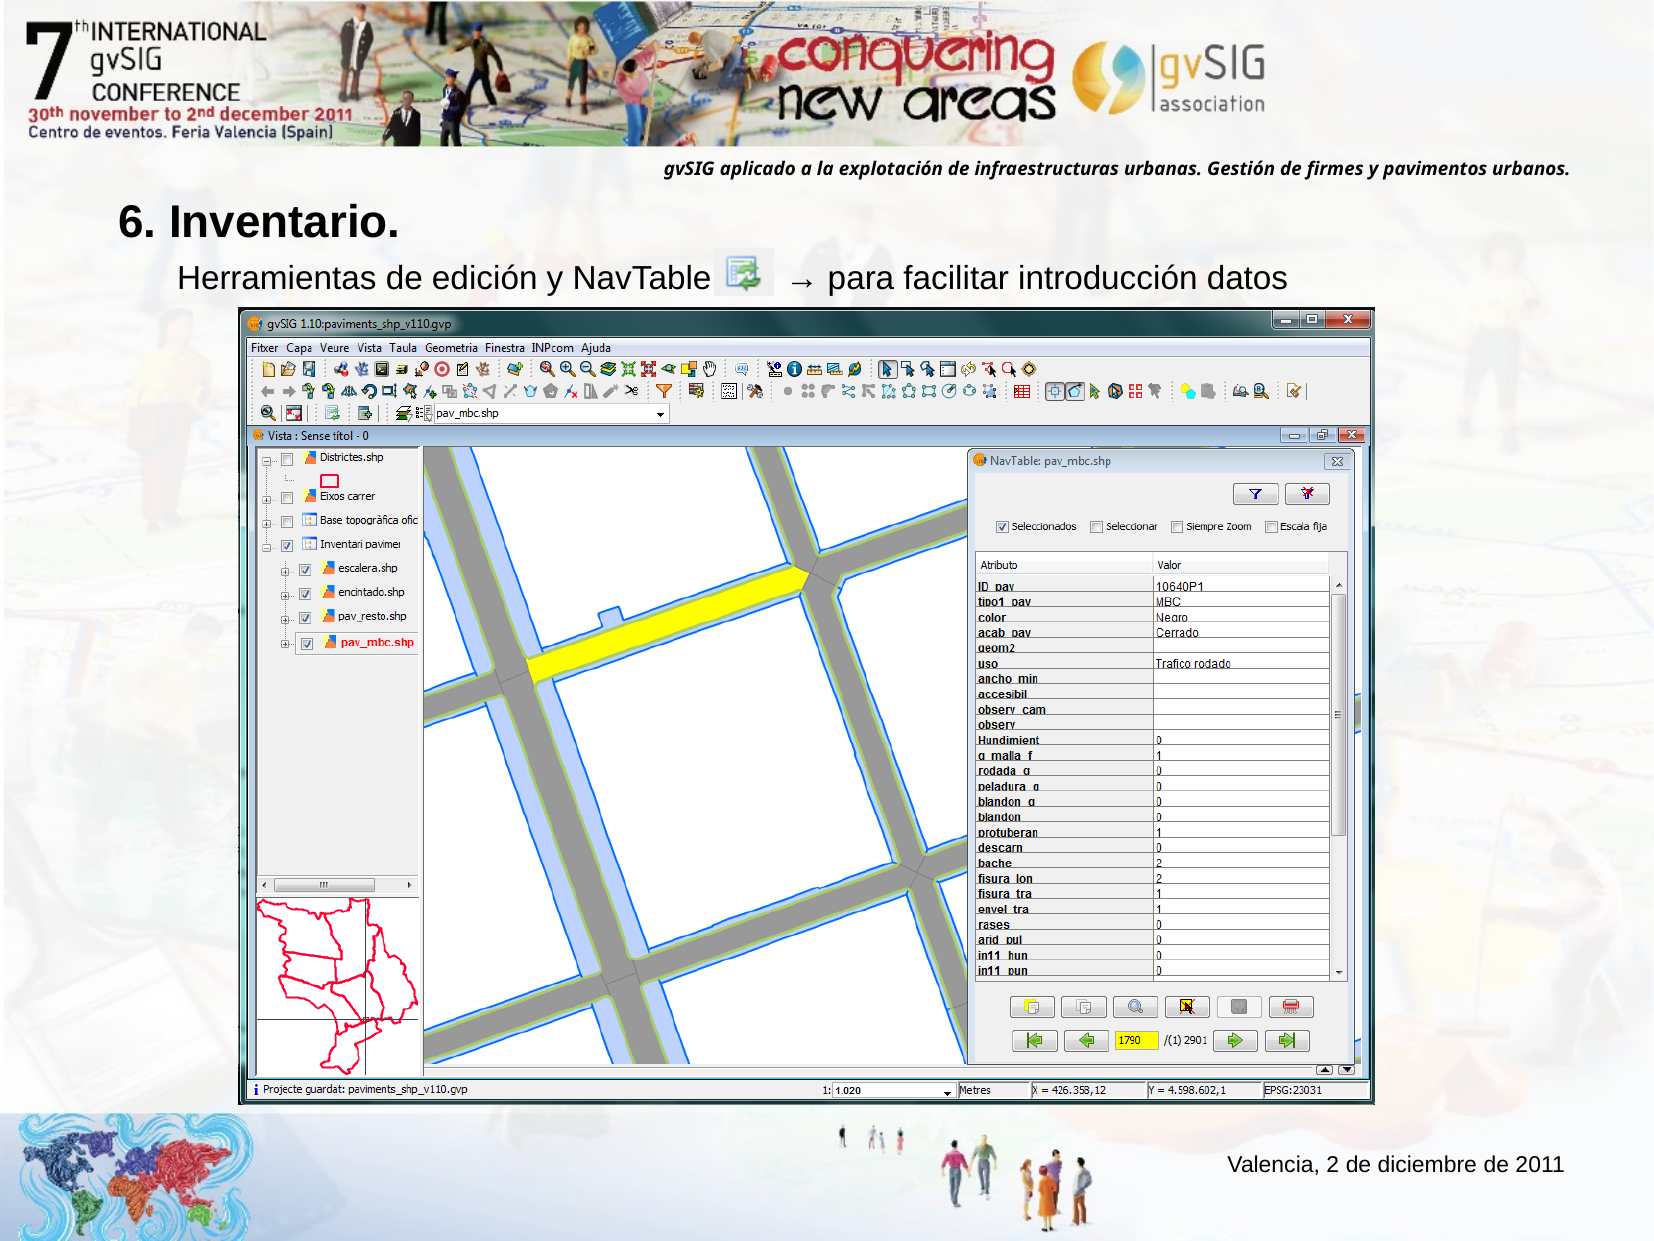

# gvSIG aplicado a la explotación de infraestructuras urbanas. Gestión de firmes y pavimentos urbanos.
6. Inventario.
Herramientas de edición y NavTable → para facilitar introducción datos